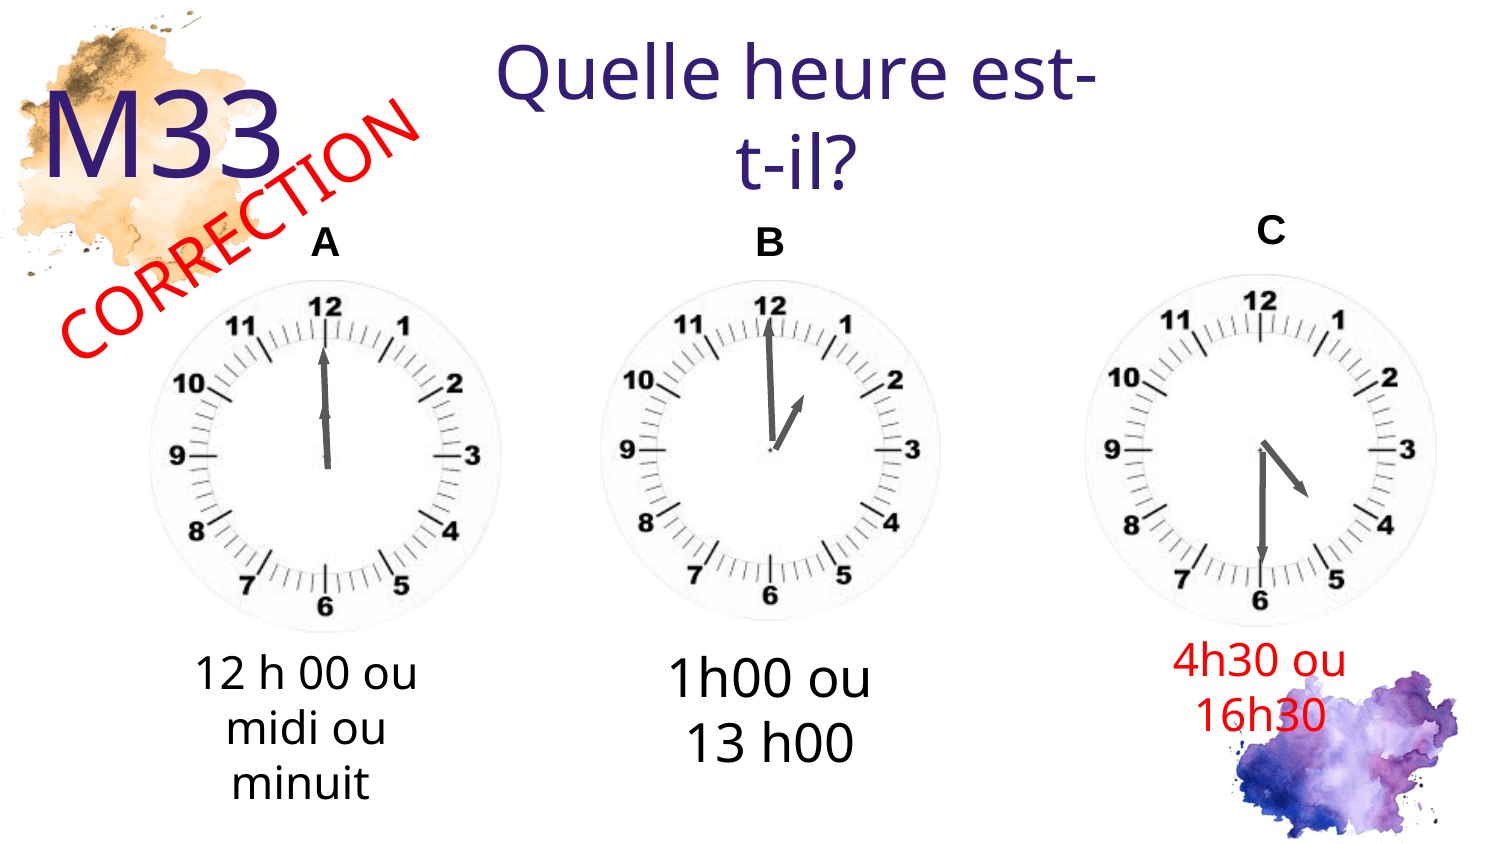

Quelle heure est-t-il?
M33
CORRECTION
C
A
B
4h30 ou 16h30
12 h 00 ou midi ou minuit
1h00 ou 13 h00